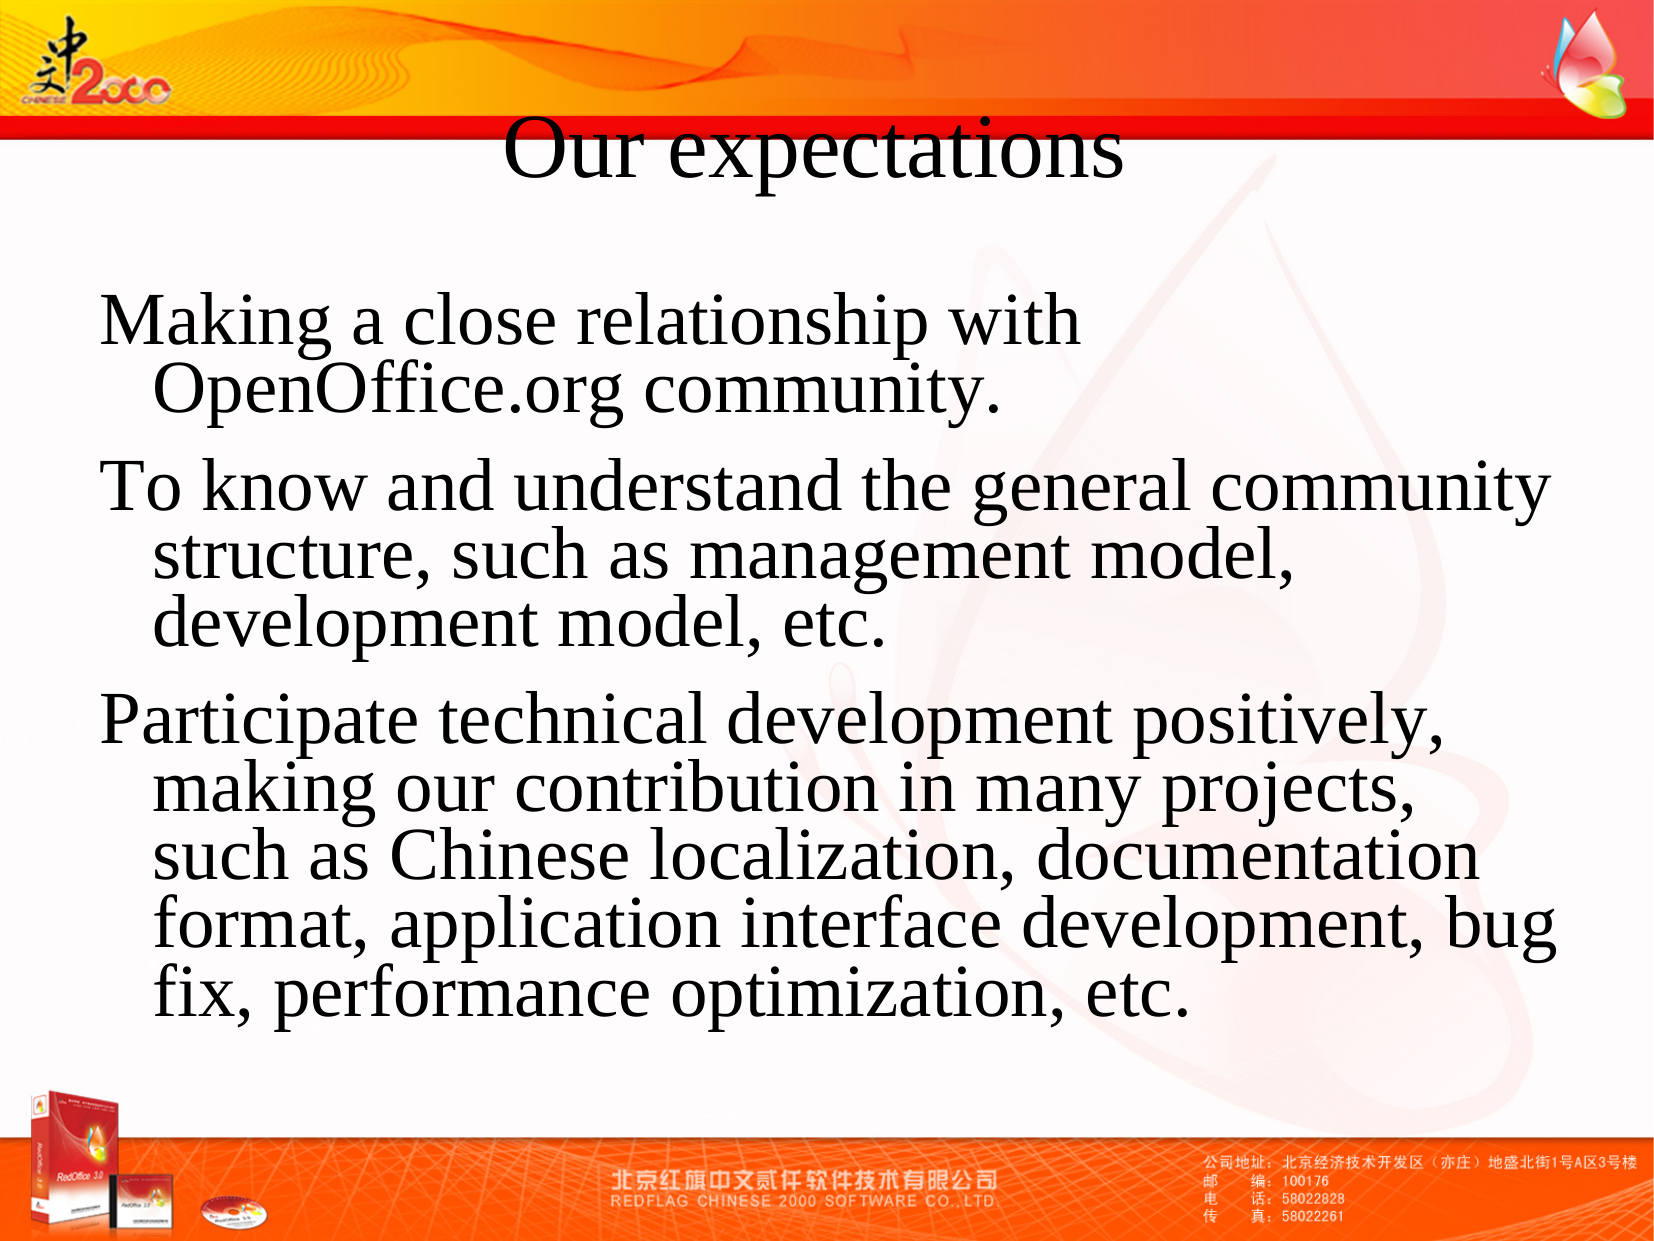

# Our expectations
Making a close relationship with OpenOffice.org community.
To know and understand the general community structure, such as management model, development model, etc.
Participate technical development positively, making our contribution in many projects, such as Chinese localization, documentation format, application interface development, bug fix, performance optimization, etc.